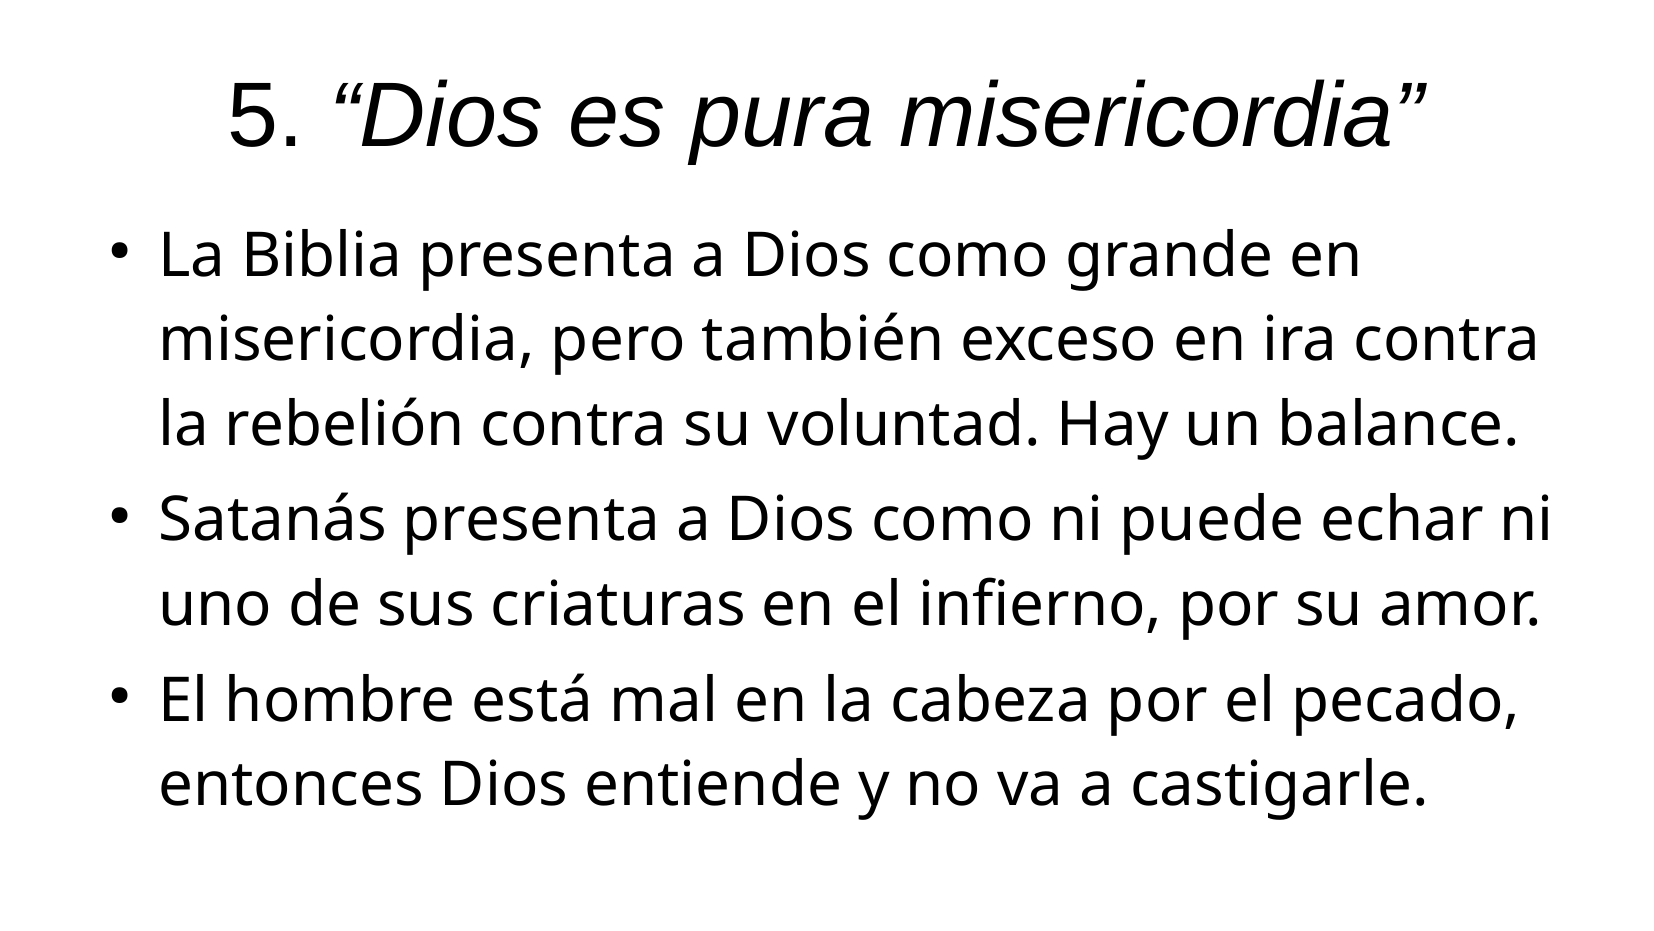

# 5. “Dios es pura misericordia”
La Biblia presenta a Dios como grande en misericordia, pero también exceso en ira contra la rebelión contra su voluntad. Hay un balance.
Satanás presenta a Dios como ni puede echar ni uno de sus criaturas en el infierno, por su amor.
El hombre está mal en la cabeza por el pecado, entonces Dios entiende y no va a castigarle.